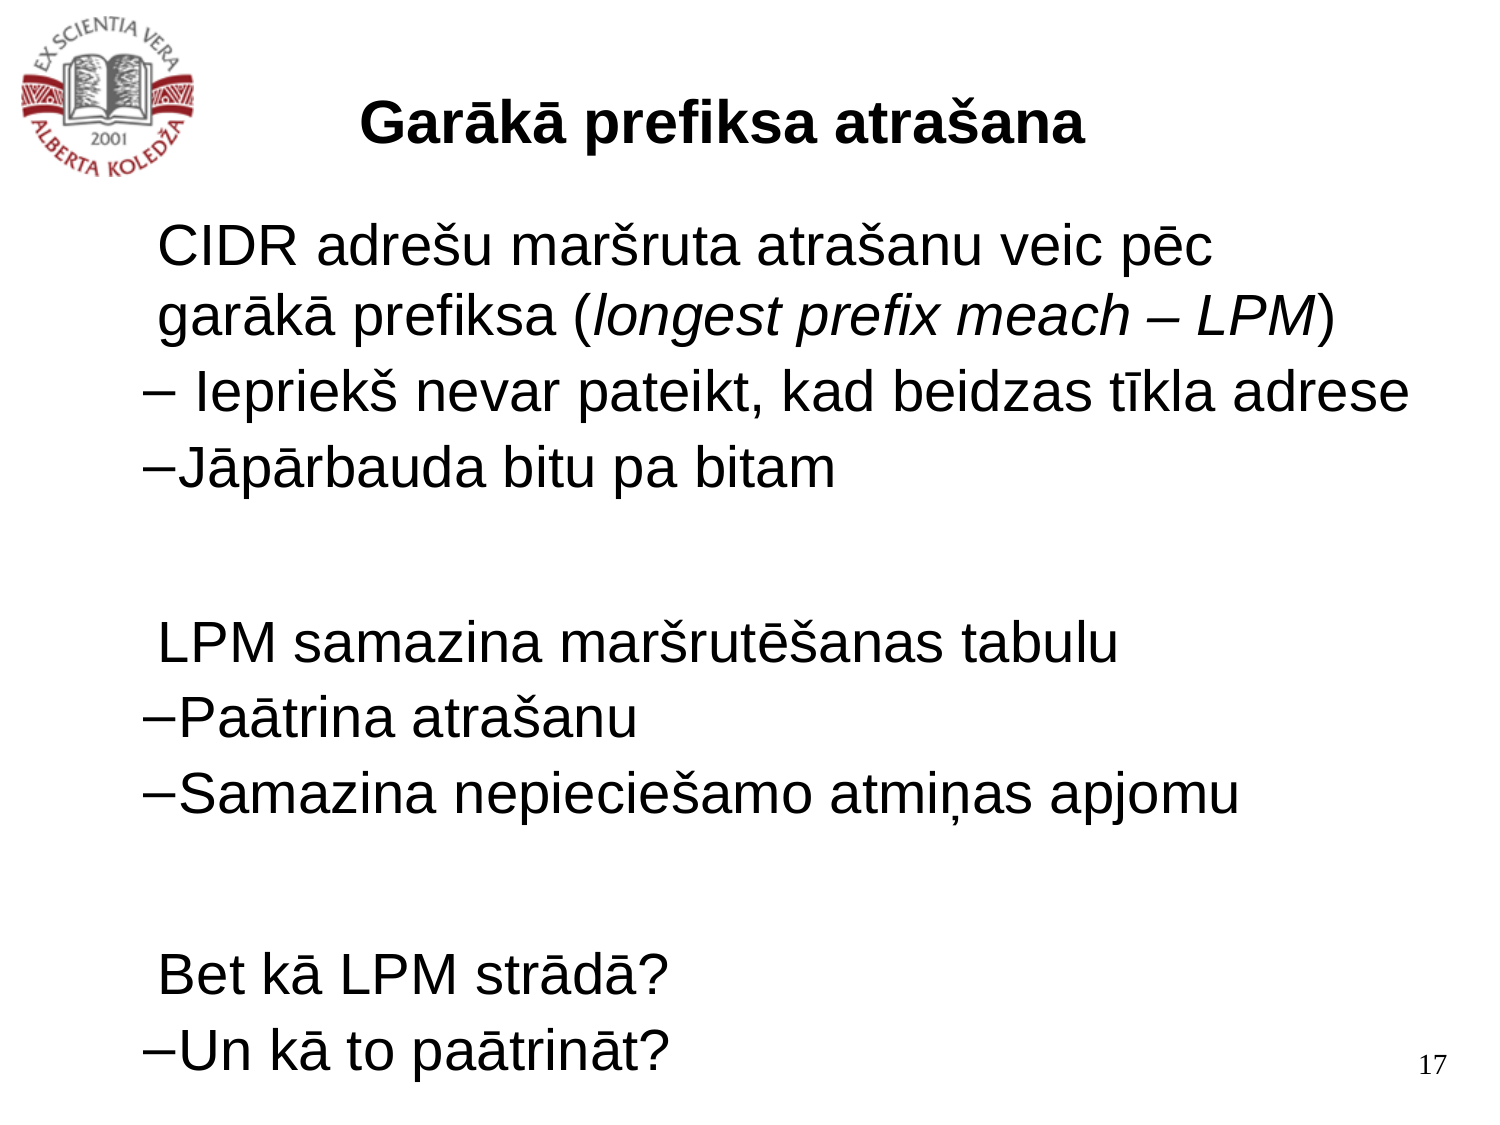

# Garākā prefiksa atrašana
CIDR adrešu maršruta atrašanu veic pēc
garākā prefiksa (longest prefix meach – LPM)
 Iepriekš nevar pateikt, kad beidzas tīkla adrese
Jāpārbauda bitu pa bitam
LPM samazina maršrutēšanas tabulu
Paātrina atrašanu
Samazina nepieciešamo atmiņas apjomu
Bet kā LPM strādā?
Un kā to paātrināt?